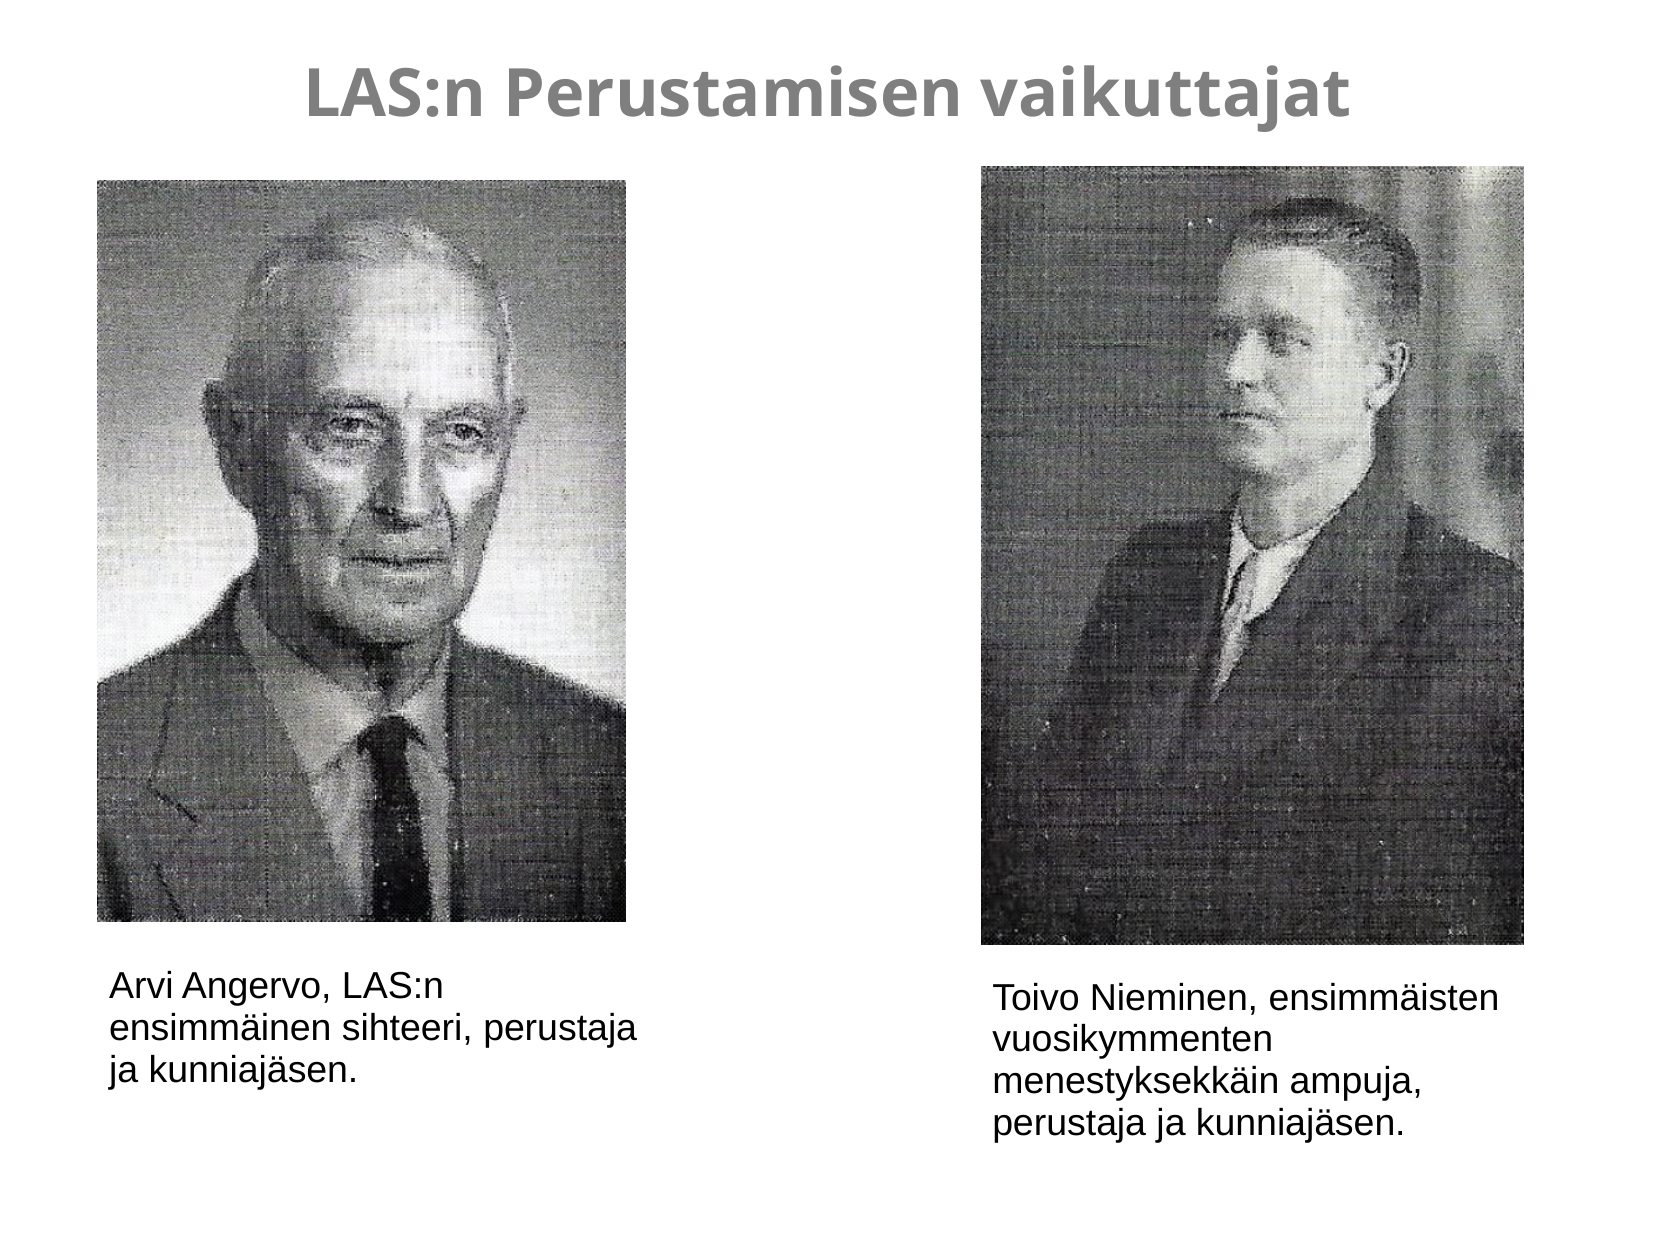

# LAS:n Perustamisen vaikuttajat
Arvi Angervo, LAS:n ensimmäinen sihteeri, perustaja ja kunniajäsen.
Toivo Nieminen, ensimmäisten vuosikymmenten menestyksekkäin ampuja, perustaja ja kunniajäsen.